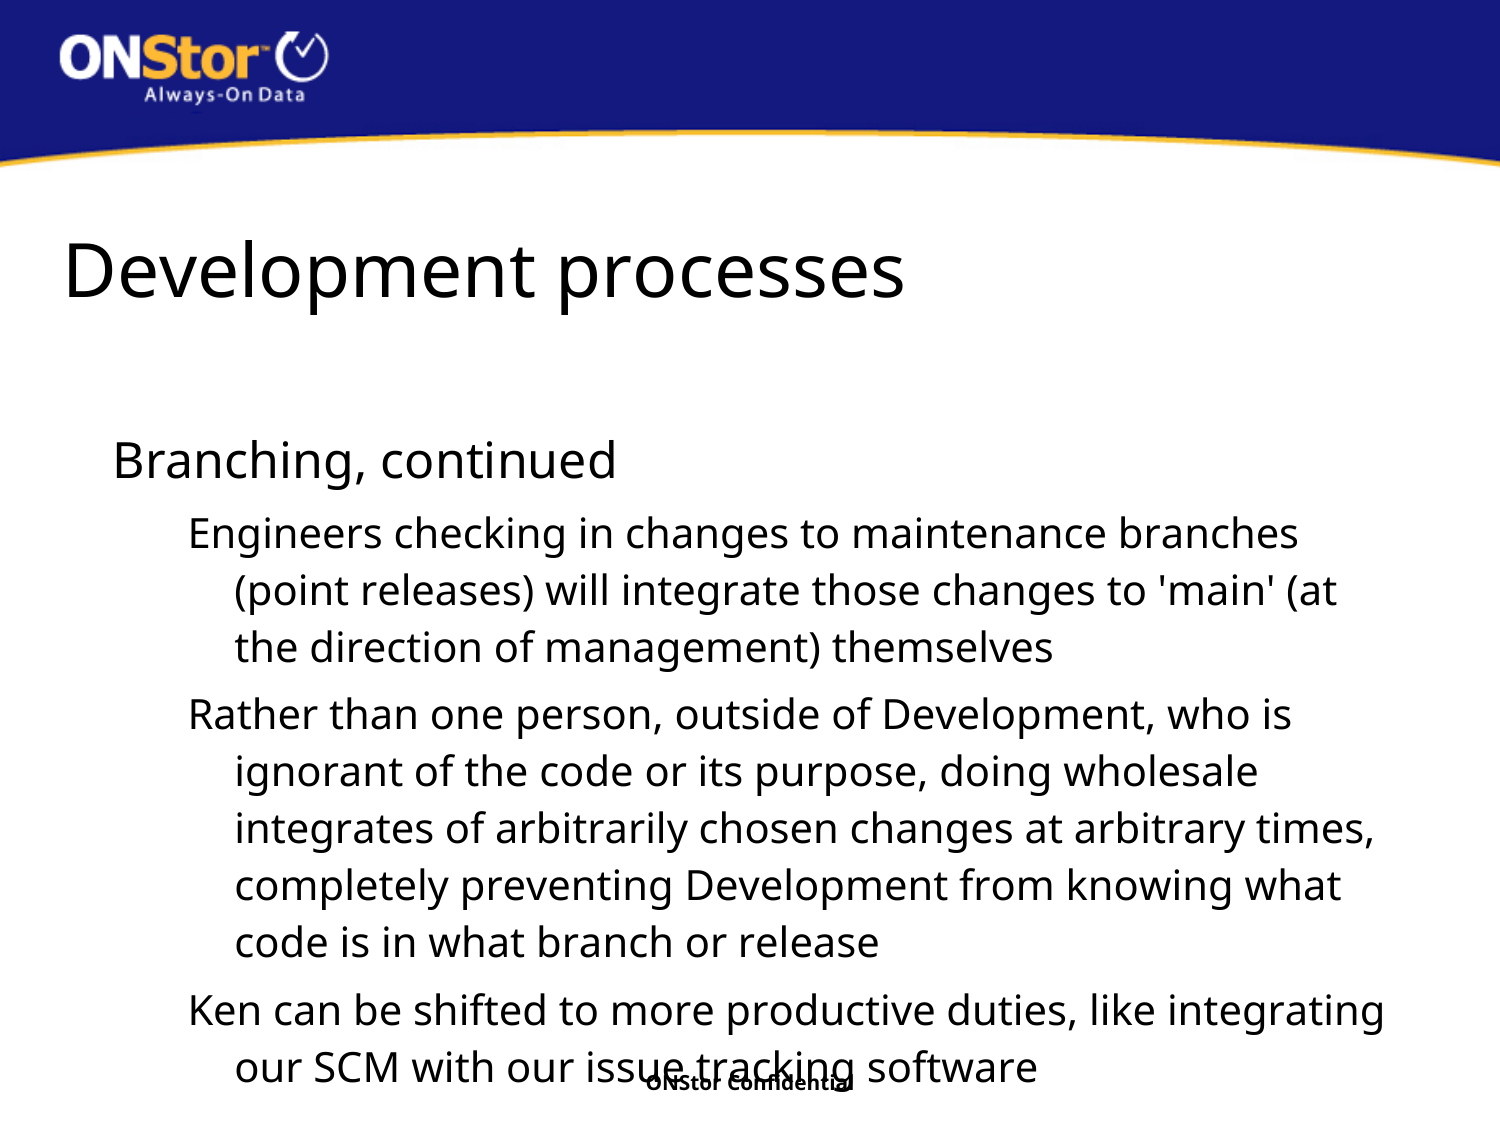

# Development processes
Branching, continued
Engineers checking in changes to maintenance branches (point releases) will integrate those changes to 'main' (at the direction of management) themselves
Rather than one person, outside of Development, who is ignorant of the code or its purpose, doing wholesale integrates of arbitrarily chosen changes at arbitrary times, completely preventing Development from knowing what code is in what branch or release
Ken can be shifted to more productive duties, like integrating our SCM with our issue tracking software